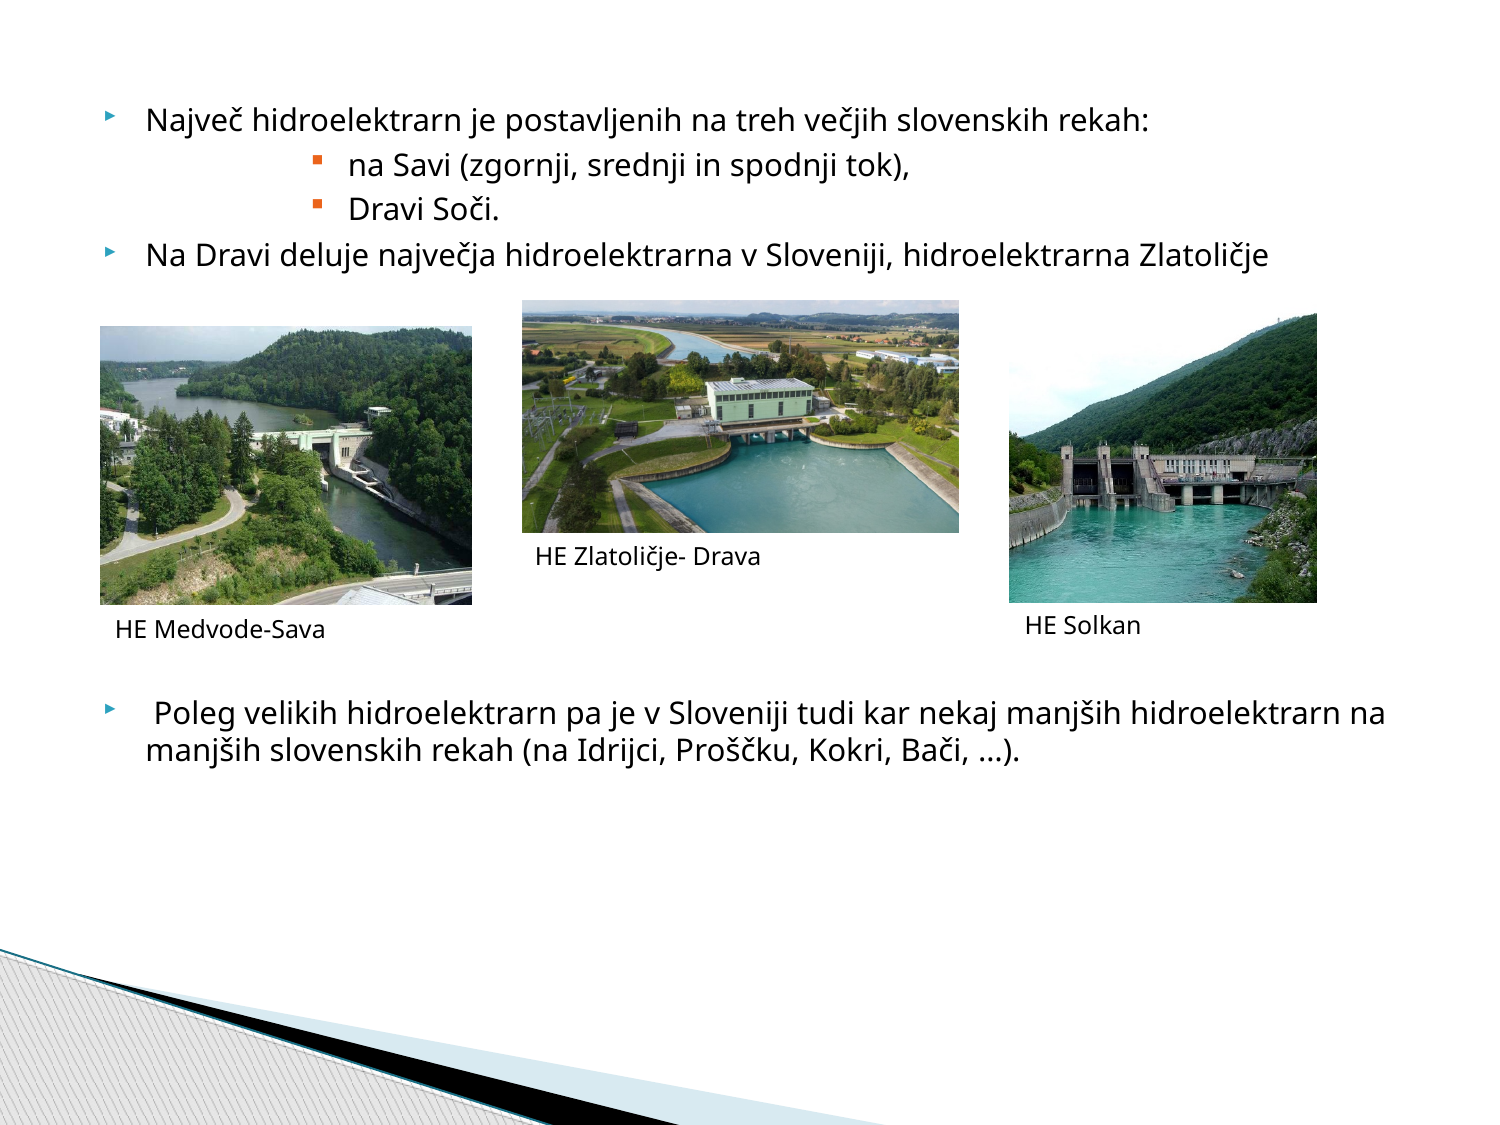

# Največ hidroelektrarn je postavljenih na treh večjih slovenskih rekah:
na Savi (zgornji, srednji in spodnji tok),
Dravi Soči.
Na Dravi deluje največja hidroelektrarna v Sloveniji, hidroelektrarna Zlatoličje
 Poleg velikih hidroelektrarn pa je v Sloveniji tudi kar nekaj manjših hidroelektrarn na manjših slovenskih rekah (na Idrijci, Proščku, Kokri, Bači, …).
HE Zlatoličje- Drava
HE Solkan
HE Medvode-Sava